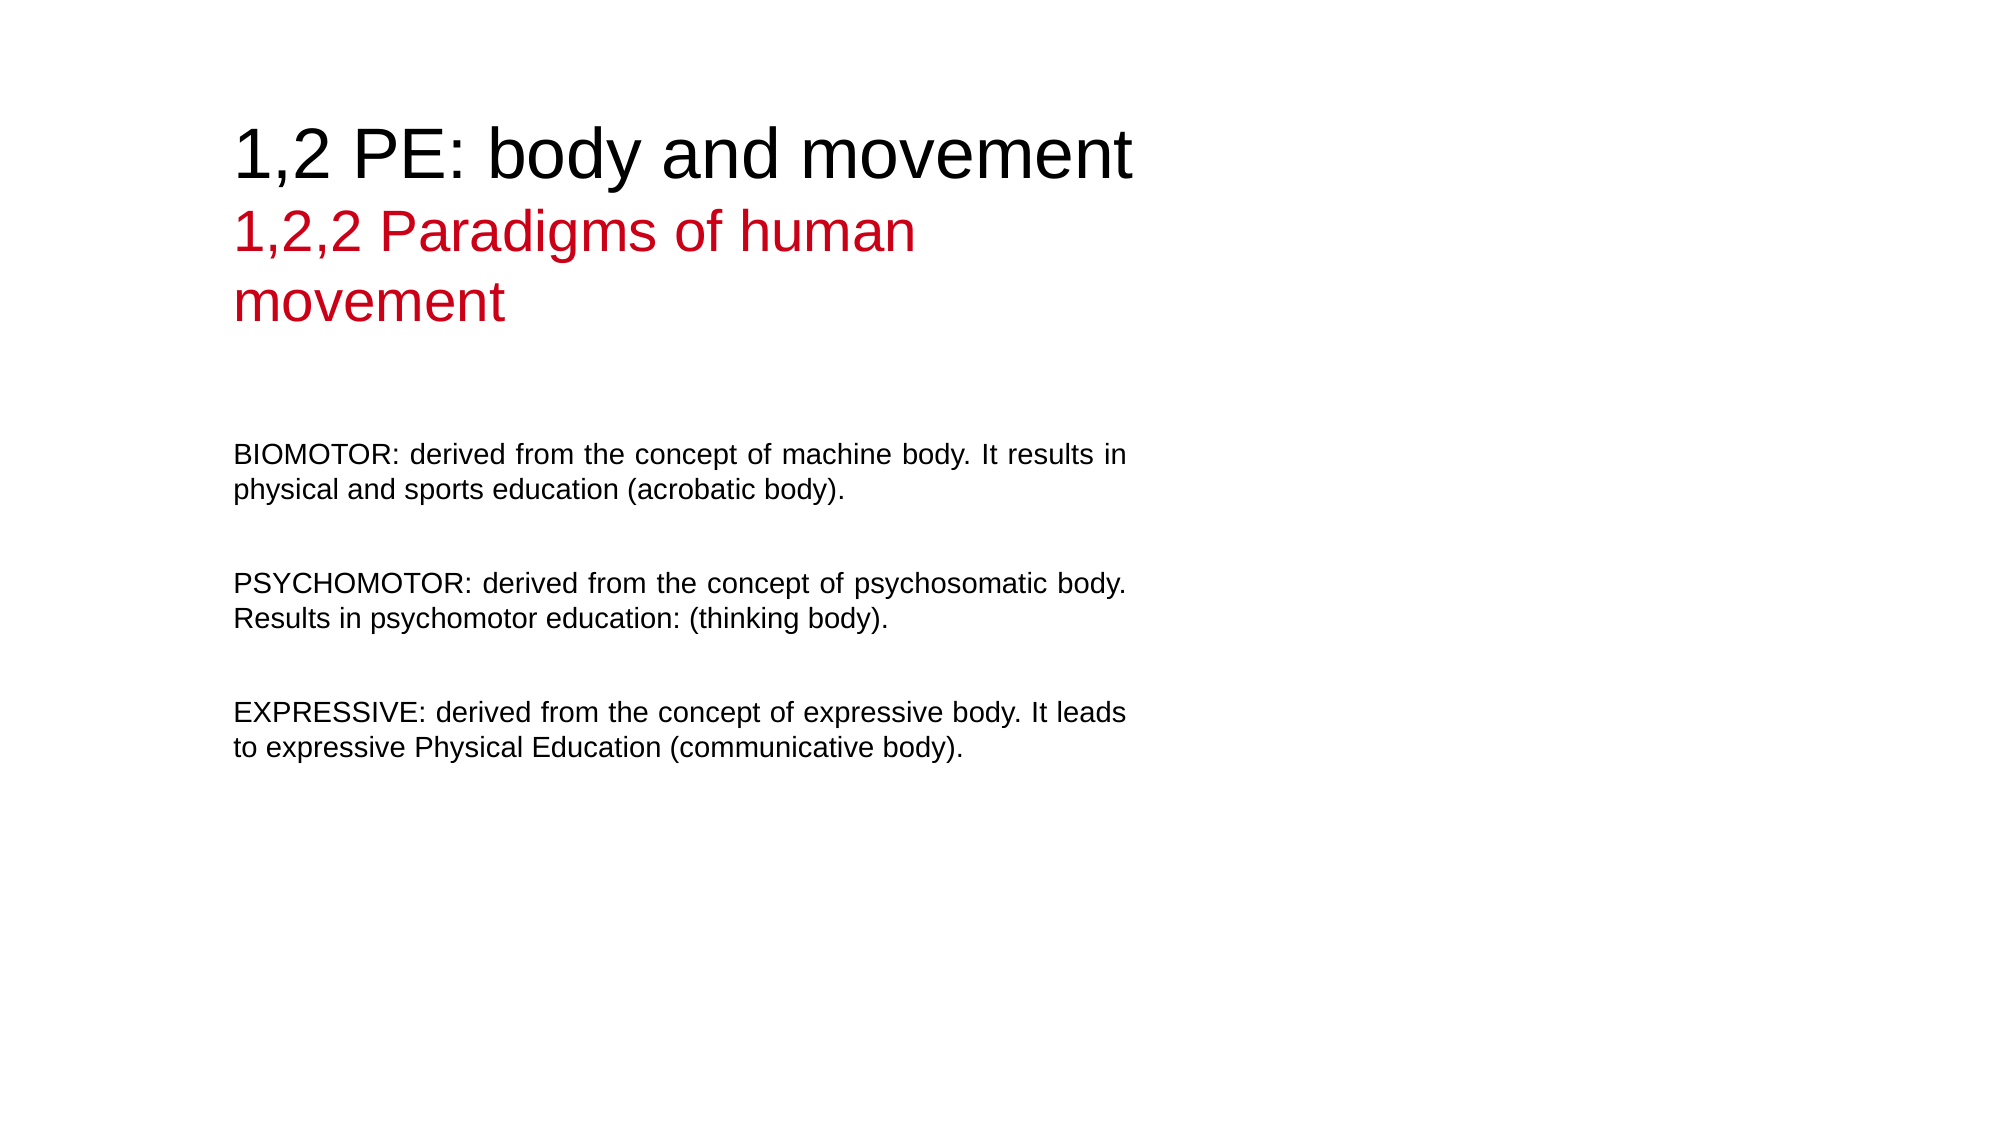

#
1,2 PE: body and movement
1,2,2 Paradigms of human movement
BIOMOTOR: derived from the concept of machine body. It results in physical and sports education (acrobatic body).
PSYCHOMOTOR: derived from the concept of psychosomatic body. Results in psychomotor education: (thinking body).
EXPRESSIVE: derived from the concept of expressive body. It leads to expressive Physical Education (communicative body).